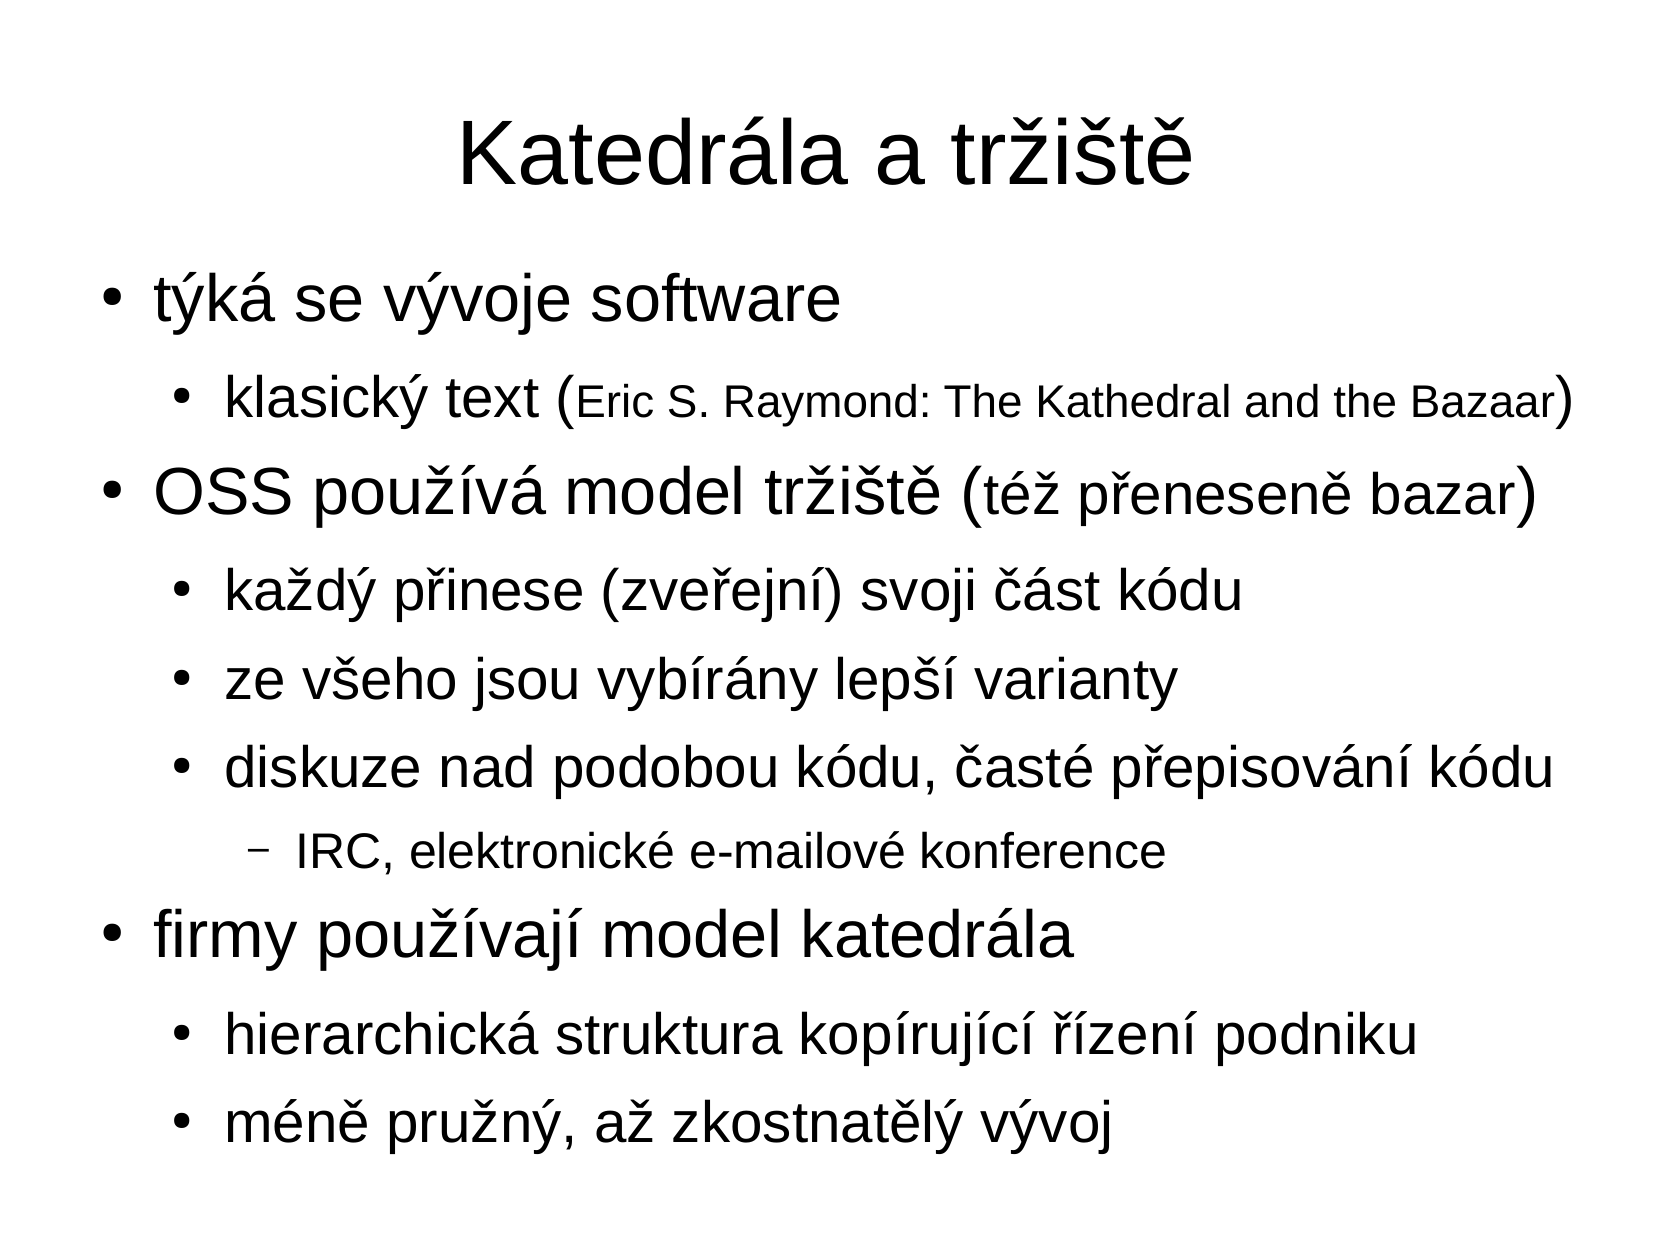

# Katedrála a tržiště
týká se vývoje software
klasický text (Eric S. Raymond: The Kathedral and the Bazaar)
OSS používá model tržiště (též přeneseně bazar)
každý přinese (zveřejní) svoji část kódu
ze všeho jsou vybírány lepší varianty
diskuze nad podobou kódu, časté přepisování kódu
IRC, elektronické e-mailové konference
firmy používají model katedrála
hierarchická struktura kopírující řízení podniku
méně pružný, až zkostnatělý vývoj